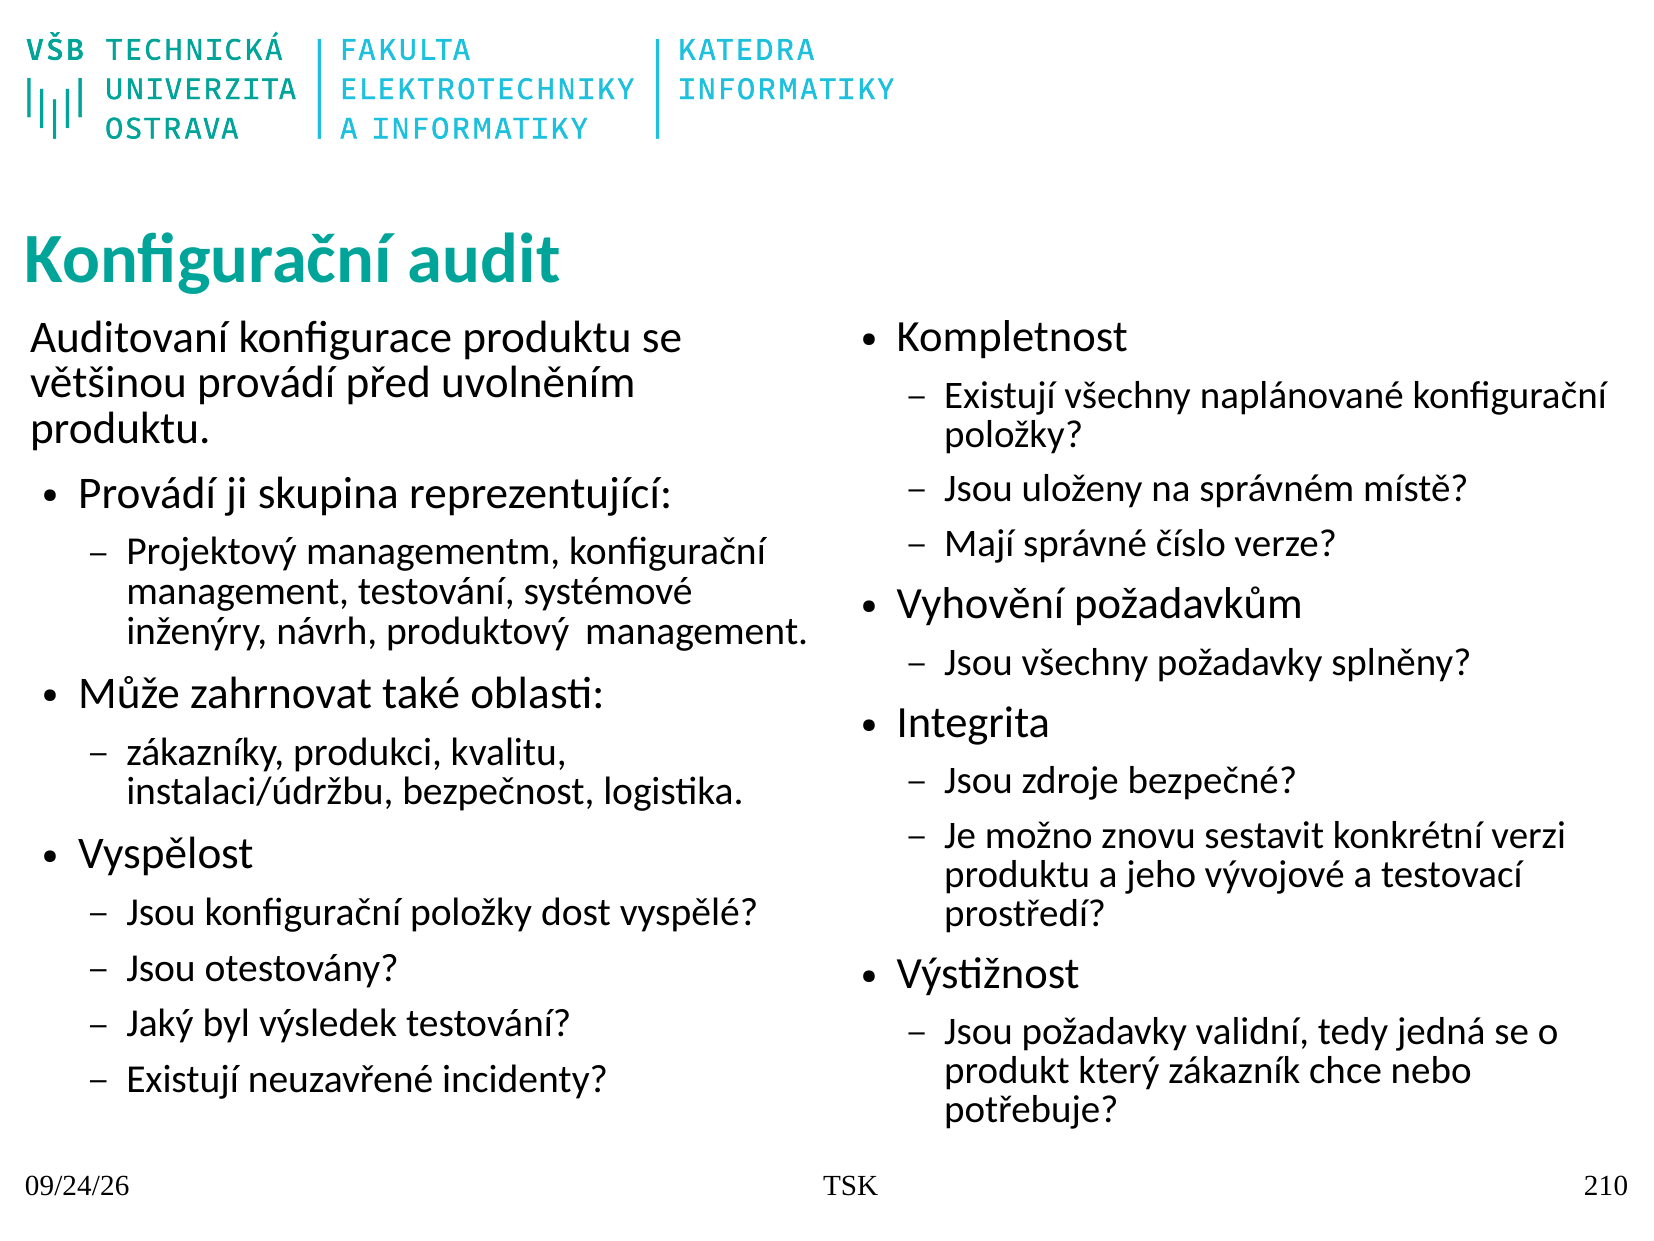

# Konfigurační audit
Auditovaní konfigurace produktu se většinou provádí před uvolněním produktu.
Provádí ji skupina reprezentující:
Projektový managementm, konfigurační management, testování, systémové inženýry, návrh, produktový 	management.
Může zahrnovat také oblasti:
zákazníky, produkci, kvalitu, instalaci/údržbu, bezpečnost, logistika.
Vyspělost
Jsou konfigurační položky dost vyspělé?
Jsou otestovány?
Jaký byl výsledek testování?
Existují neuzavřené incidenty?
Kompletnost
Existují všechny naplánované konfigurační položky?
Jsou uloženy na správném místě?
Mají správné číslo verze?
Vyhovění požadavkům
Jsou všechny požadavky splněny?
Integrita
Jsou zdroje bezpečné?
Je možno znovu sestavit konkrétní verzi produktu a jeho vývojové a testovací prostředí?
Výstižnost
Jsou požadavky validní, tedy jedná se o produkt který zákazník chce nebo potřebuje?
TSK
210